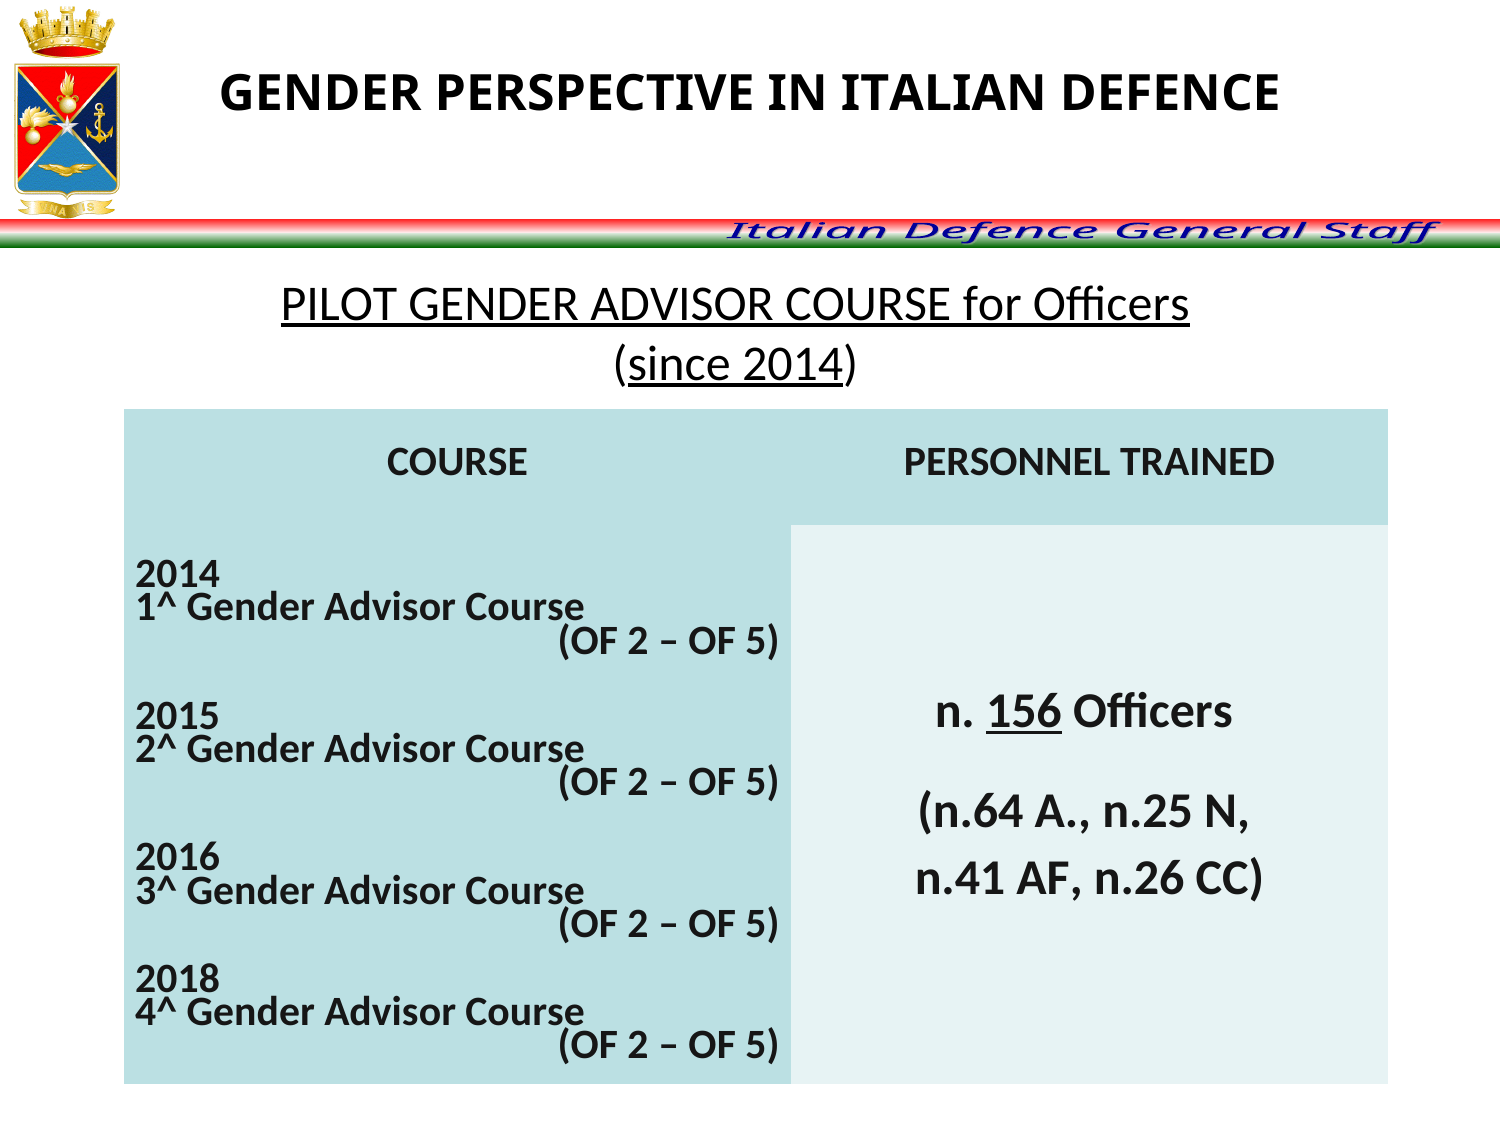

GENDER PERSPECTIVE IN ITALIAN DEFENCE
PILOT GENDER ADVISOR COURSE for Officers
(since 2014)
| COURSE | PERSONNEL TRAINED |
| --- | --- |
| 2014 1^ Gender Advisor Course (OF 2 – OF 5) | n. 156 Officers (n.64 A., n.25 N, n.41 AF, n.26 CC) |
| 2015 2^ Gender Advisor Course (OF 2 – OF 5) | |
| 2016 3^ Gender Advisor Course (OF 2 – OF 5) | |
| 2018 4^ Gender Advisor Course (OF 2 – OF 5) | |